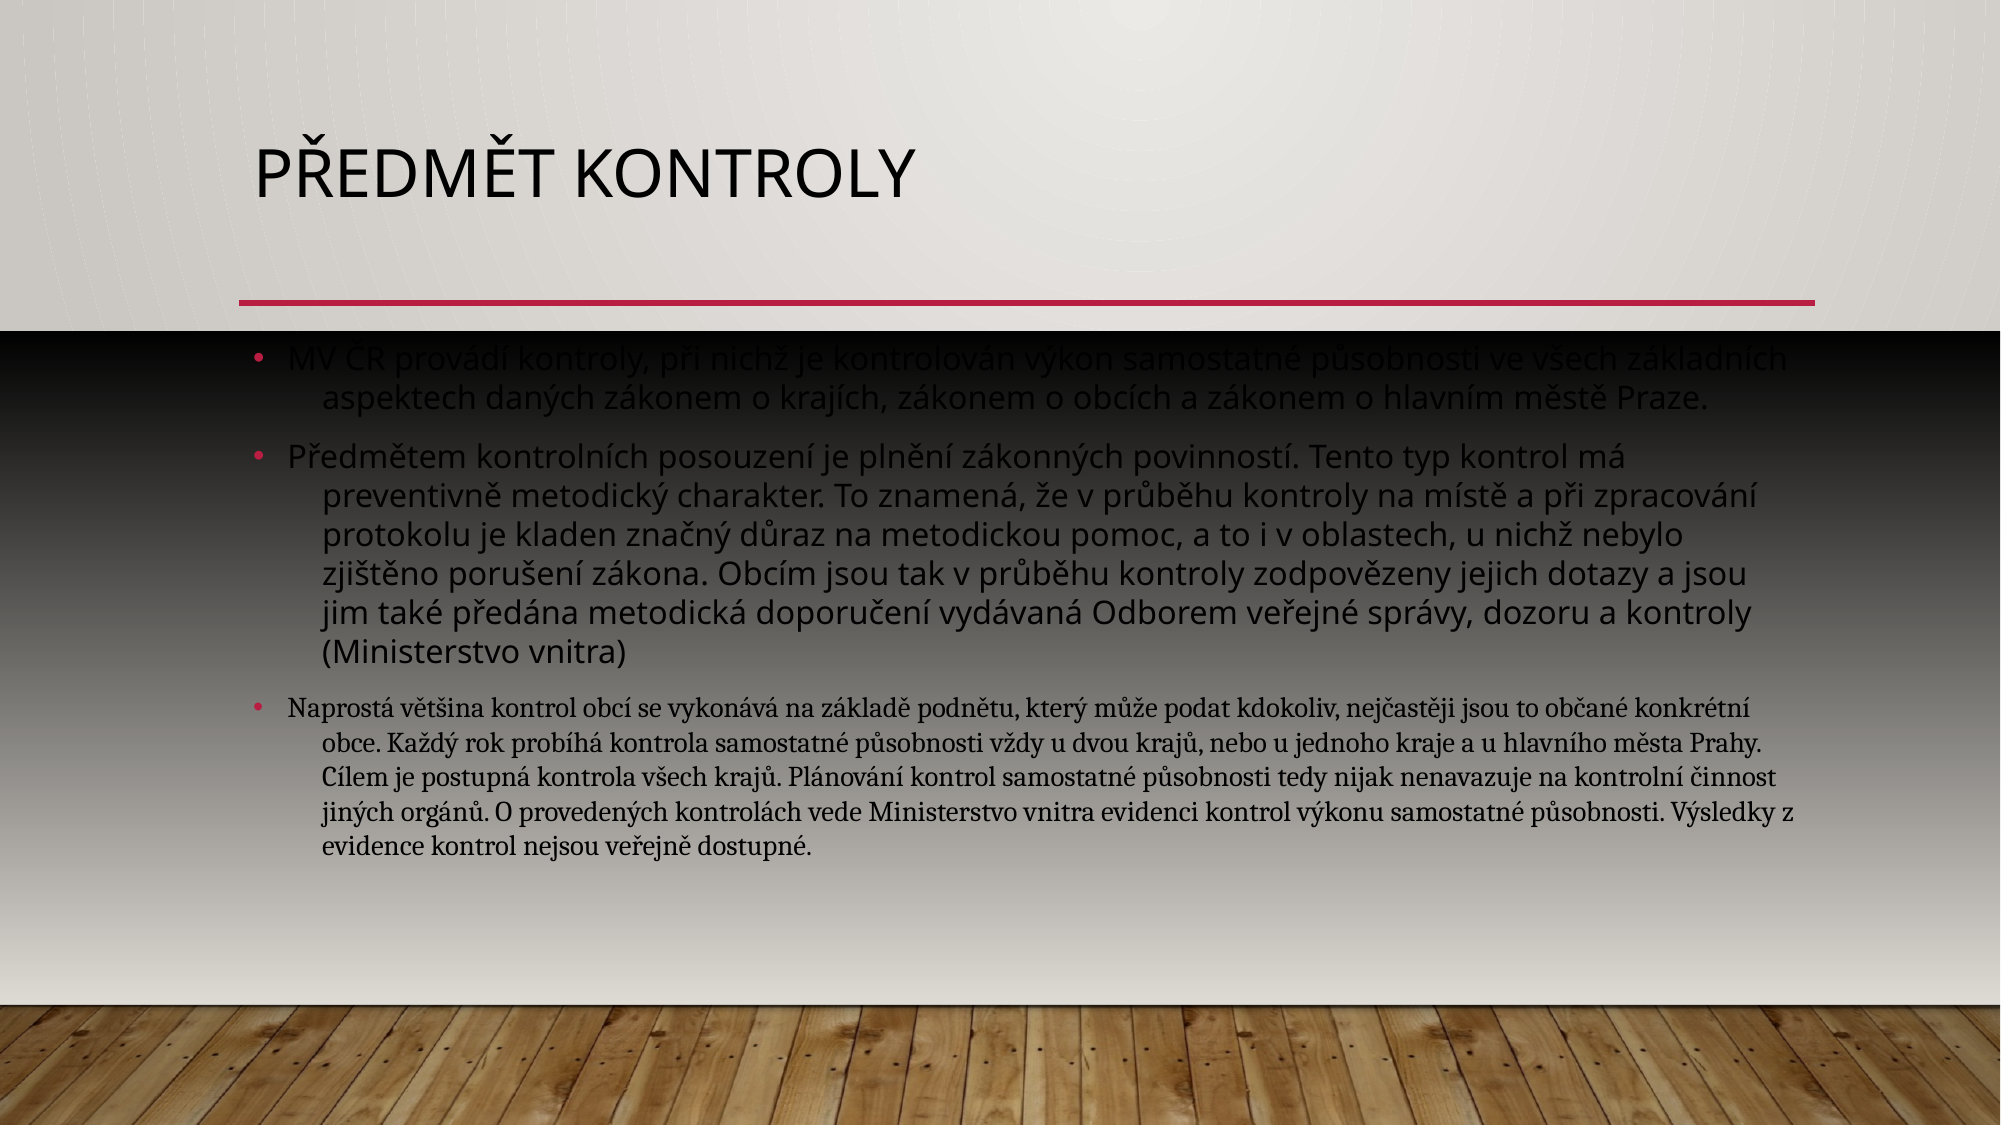

# Předmět kontroly
MV ČR provádí kontroly, při nichž je kontrolován výkon samostatné působnosti ve všech základních aspektech daných zákonem o krajích, zákonem o obcích a zákonem o hlavním městě Praze.
Předmětem kontrolních posouzení je plnění zákonných povinností. Tento typ kontrol má preventivně metodický charakter. To znamená, že v průběhu kontroly na místě a při zpracování protokolu je kladen značný důraz na metodickou pomoc, a to i v oblastech, u nichž nebylo zjištěno porušení zákona. Obcím jsou tak v průběhu kontroly zodpovězeny jejich dotazy a jsou jim také předána metodická doporučení vydávaná Odborem veřejné správy, dozoru a kontroly (Ministerstvo vnitra)
Naprostá většina kontrol obcí se vykonává na základě podnětu, který může podat kdokoliv, nejčastěji jsou to občané konkrétní obce. Každý rok probíhá kontrola samostatné působnosti vždy u dvou krajů, nebo u jednoho kraje a u hlavního města Prahy. Cílem je postupná kontrola všech krajů. Plánování kontrol samostatné působnosti tedy nijak nenavazuje na kontrolní činnost jiných orgánů. O provedených kontrolách vede Ministerstvo vnitra evidenci kontrol výkonu samostatné působnosti. Výsledky z evidence kontrol nejsou veřejně dostupné.